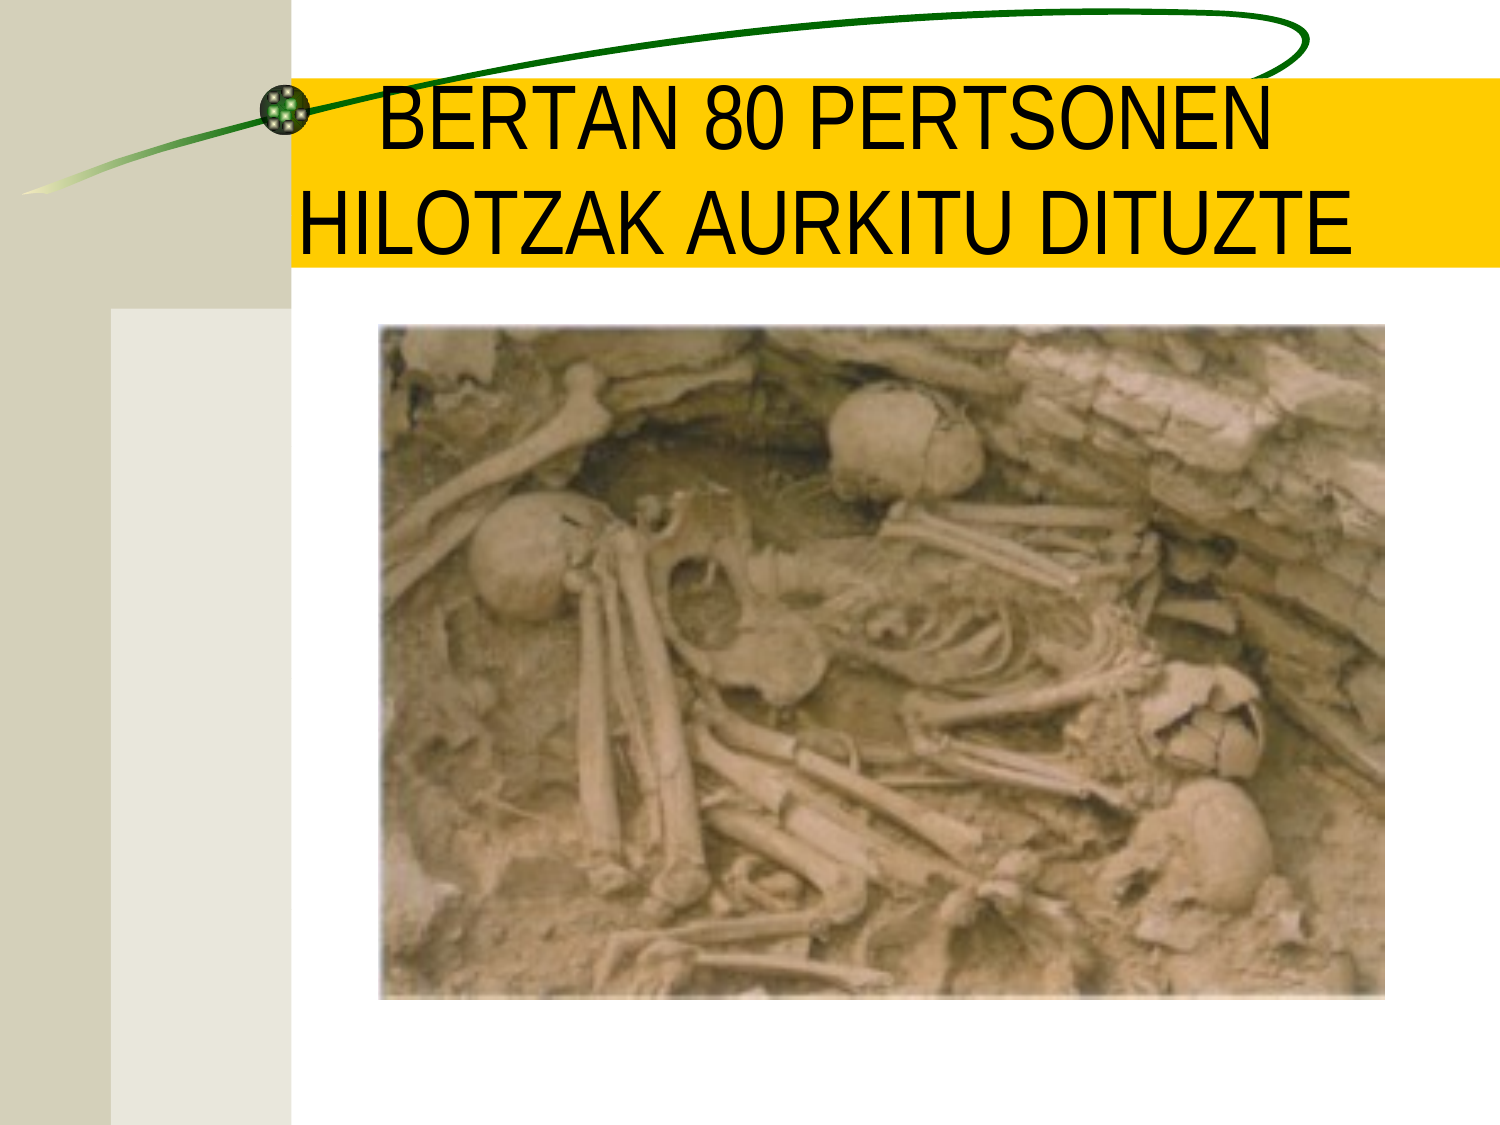

# BERTAN 80 PERTSONEN HILOTZAK AURKITU DITUZTE